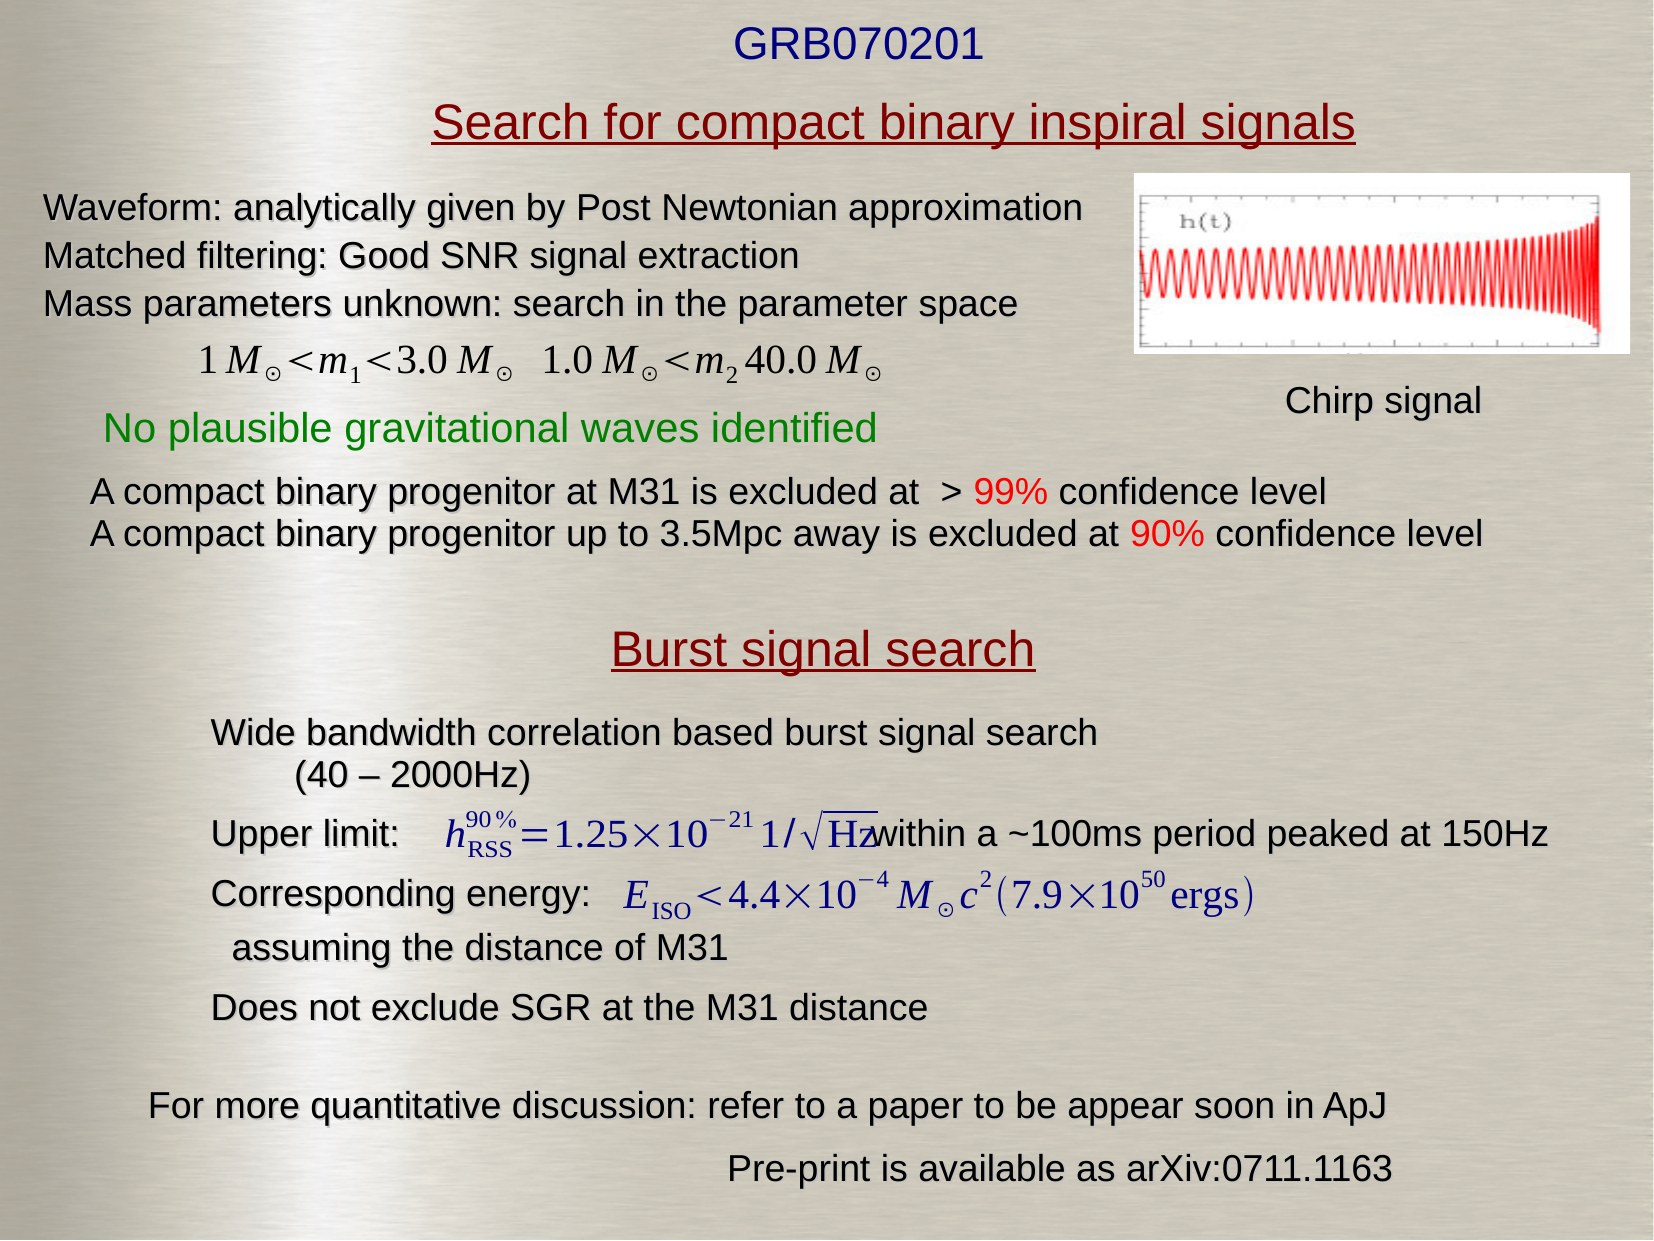

GRB070201
Search for compact binary inspiral signals
 Waveform: analytically given by Post Newtonian approximation
 Matched filtering: Good SNR signal extraction
 Mass parameters unknown: search in the parameter space
Chirp signal
No plausible gravitational waves identified
A compact binary progenitor at M31 is excluded at > 99% confidence level
A compact binary progenitor up to 3.5Mpc away is excluded at 90% confidence level
Burst signal search
 Wide bandwidth correlation based burst signal search
 (40 – 2000Hz)
 Upper limit: within a ~100ms period peaked at 150Hz
 Corresponding energy:
 assuming the distance of M31
 Does not exclude SGR at the M31 distance
For more quantitative discussion: refer to a paper to be appear soon in ApJ
Pre-print is available as arXiv:0711.1163